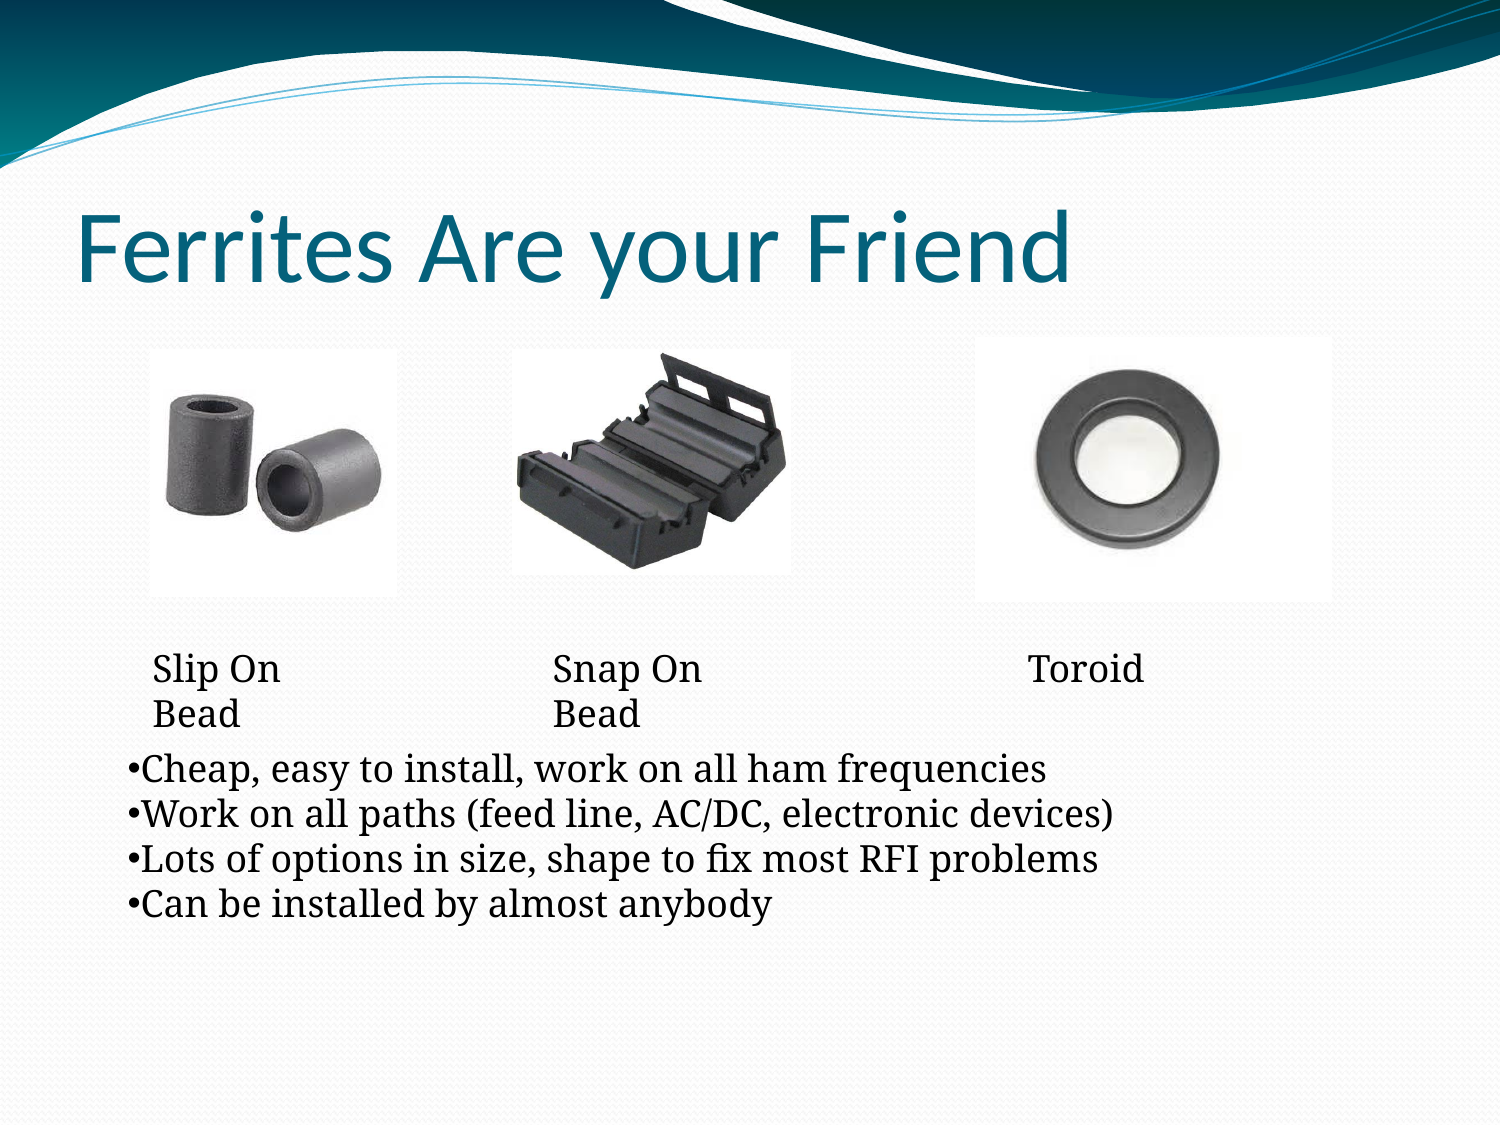

# Ferrites Are your Friend
Slip On Bead
Snap On Bead
Toroid
Cheap, easy to install, work on all ham frequencies
Work on all paths (feed line, AC/DC, electronic devices)
Lots of options in size, shape to fix most RFI problems
Can be installed by almost anybody